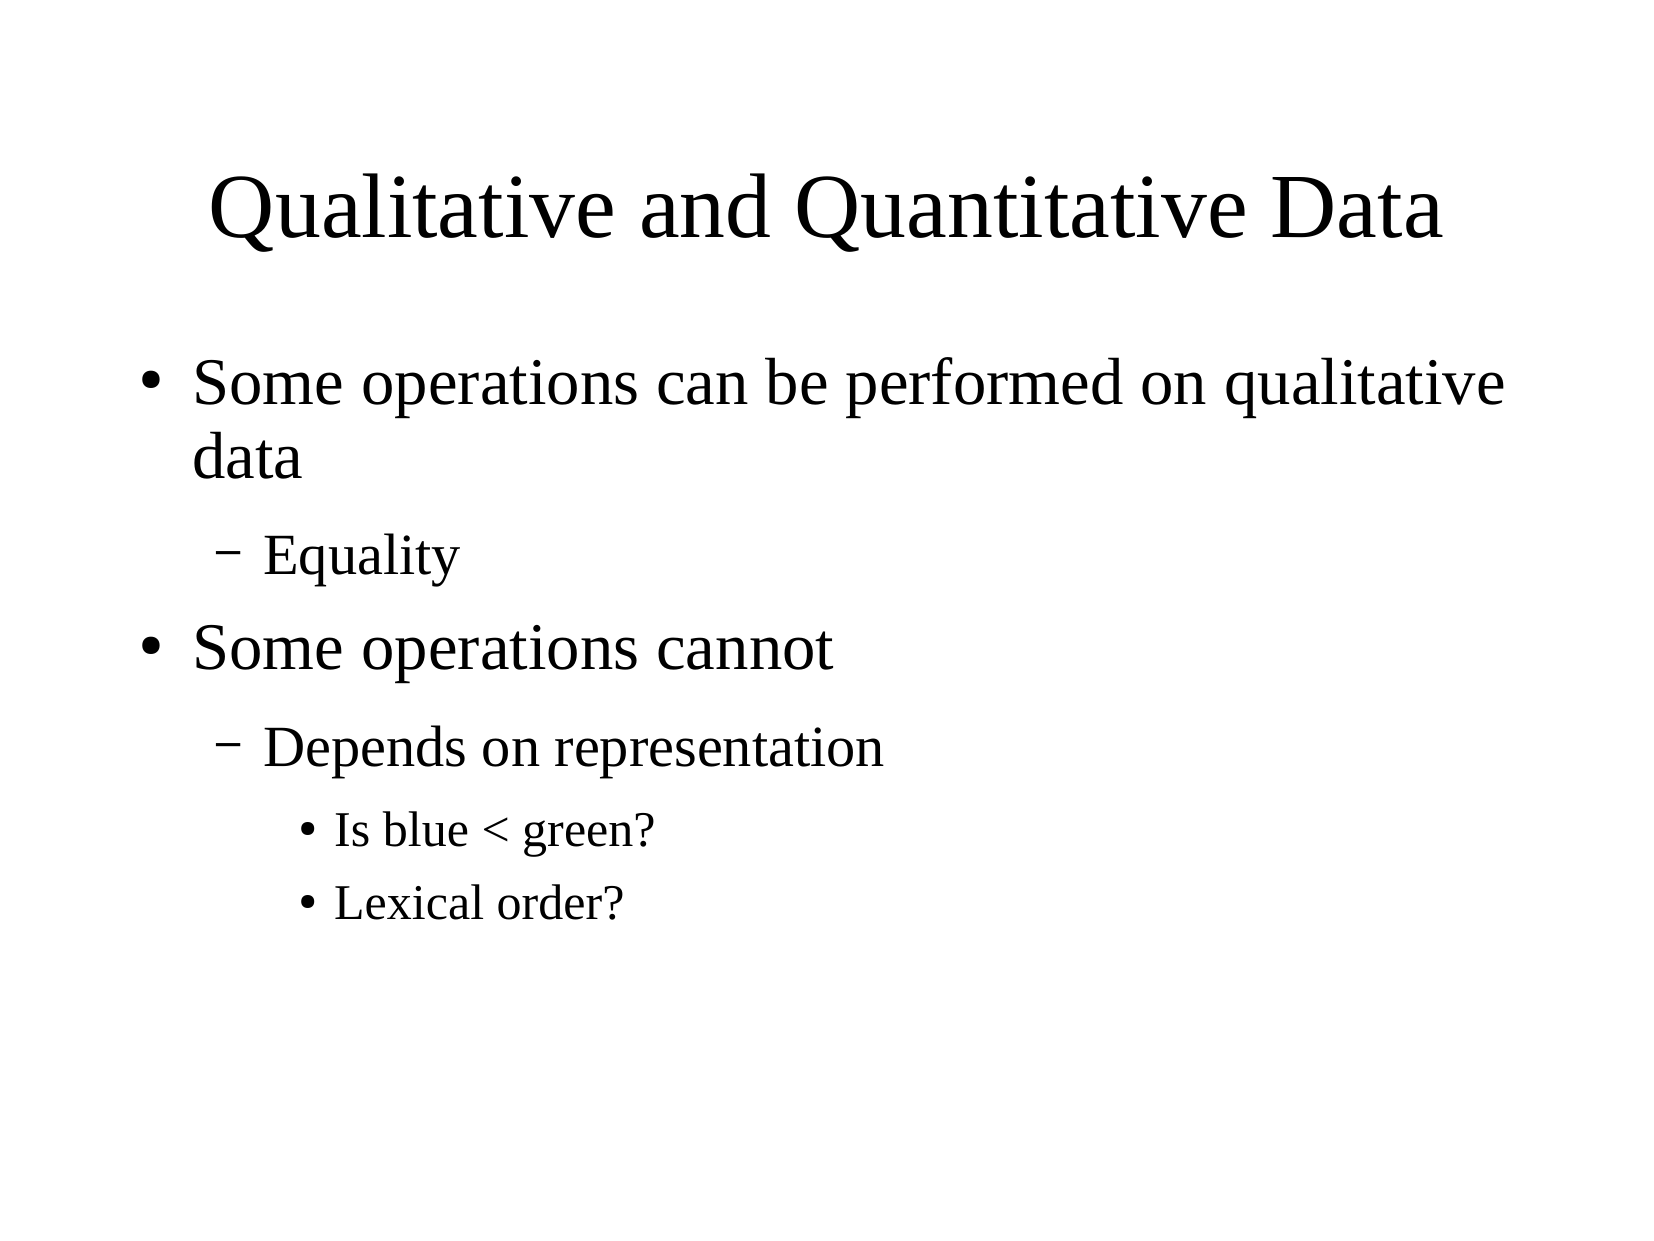

# Qualitative and Quantitative Data
Some operations can be performed on qualitative data
Equality
Some operations cannot
Depends on representation
Is blue < green?
Lexical order?